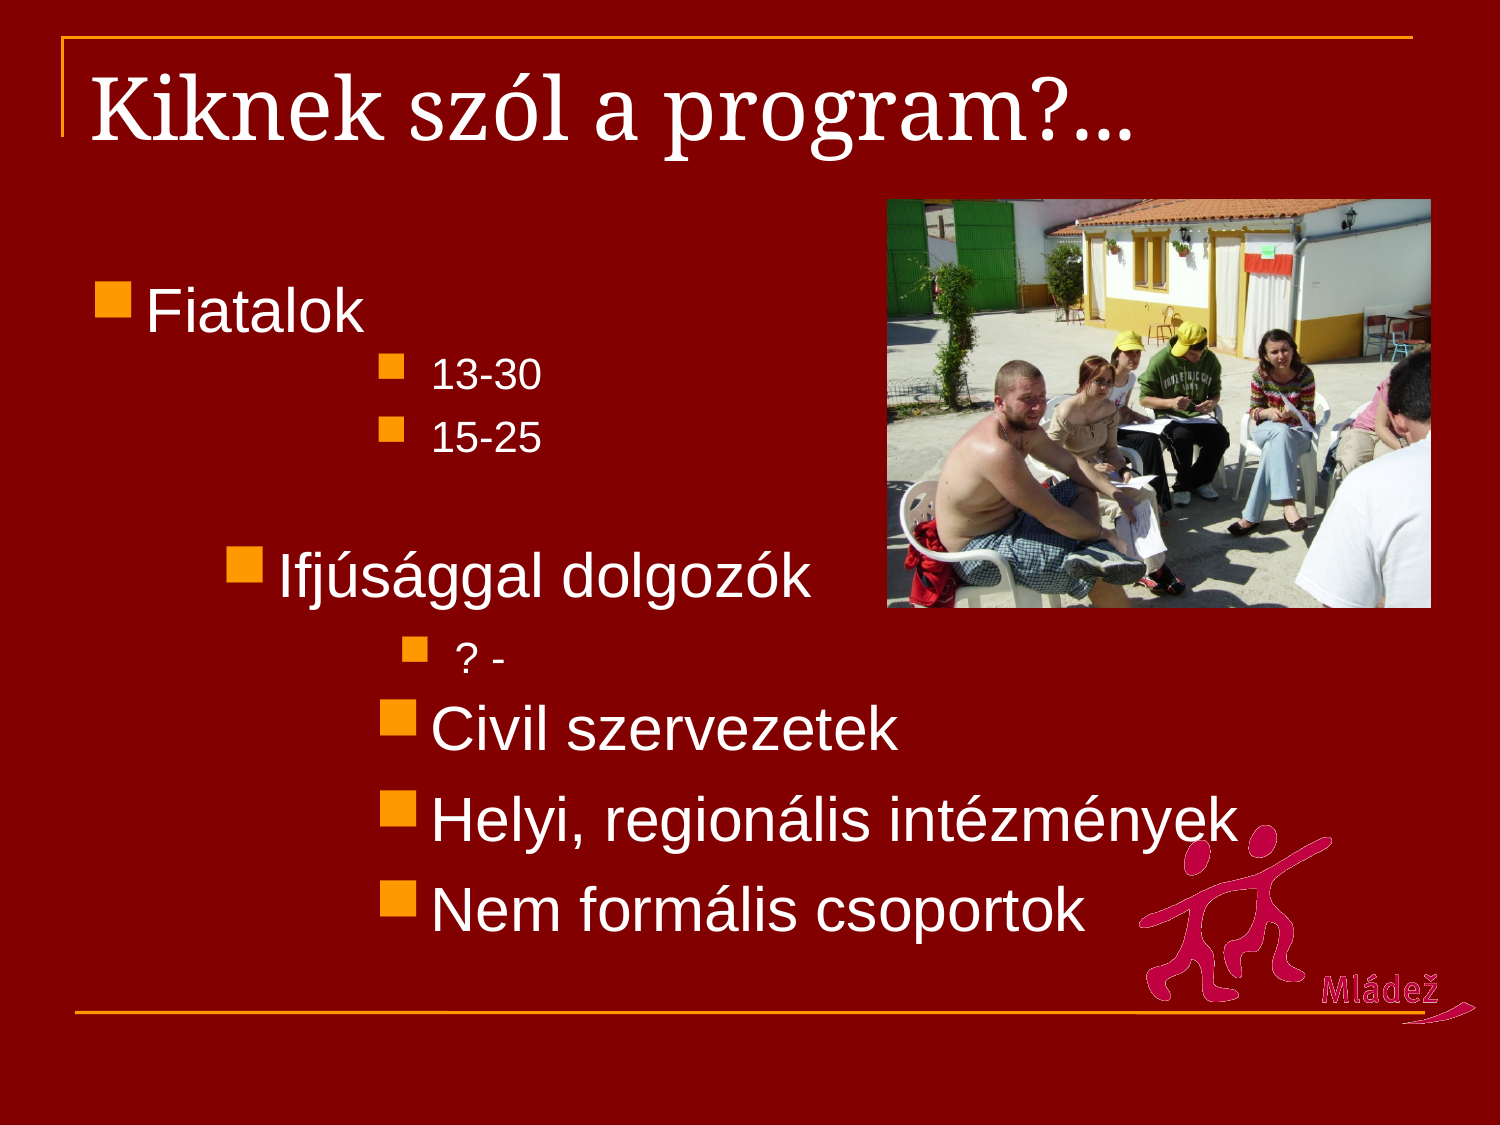

Kiknek szól a program?...
Fiatalok
13-30
15-25
Ifjúsággal dolgozók
? -
Civil szervezetek
Helyi, regionális intézmények
Nem formális csoportok